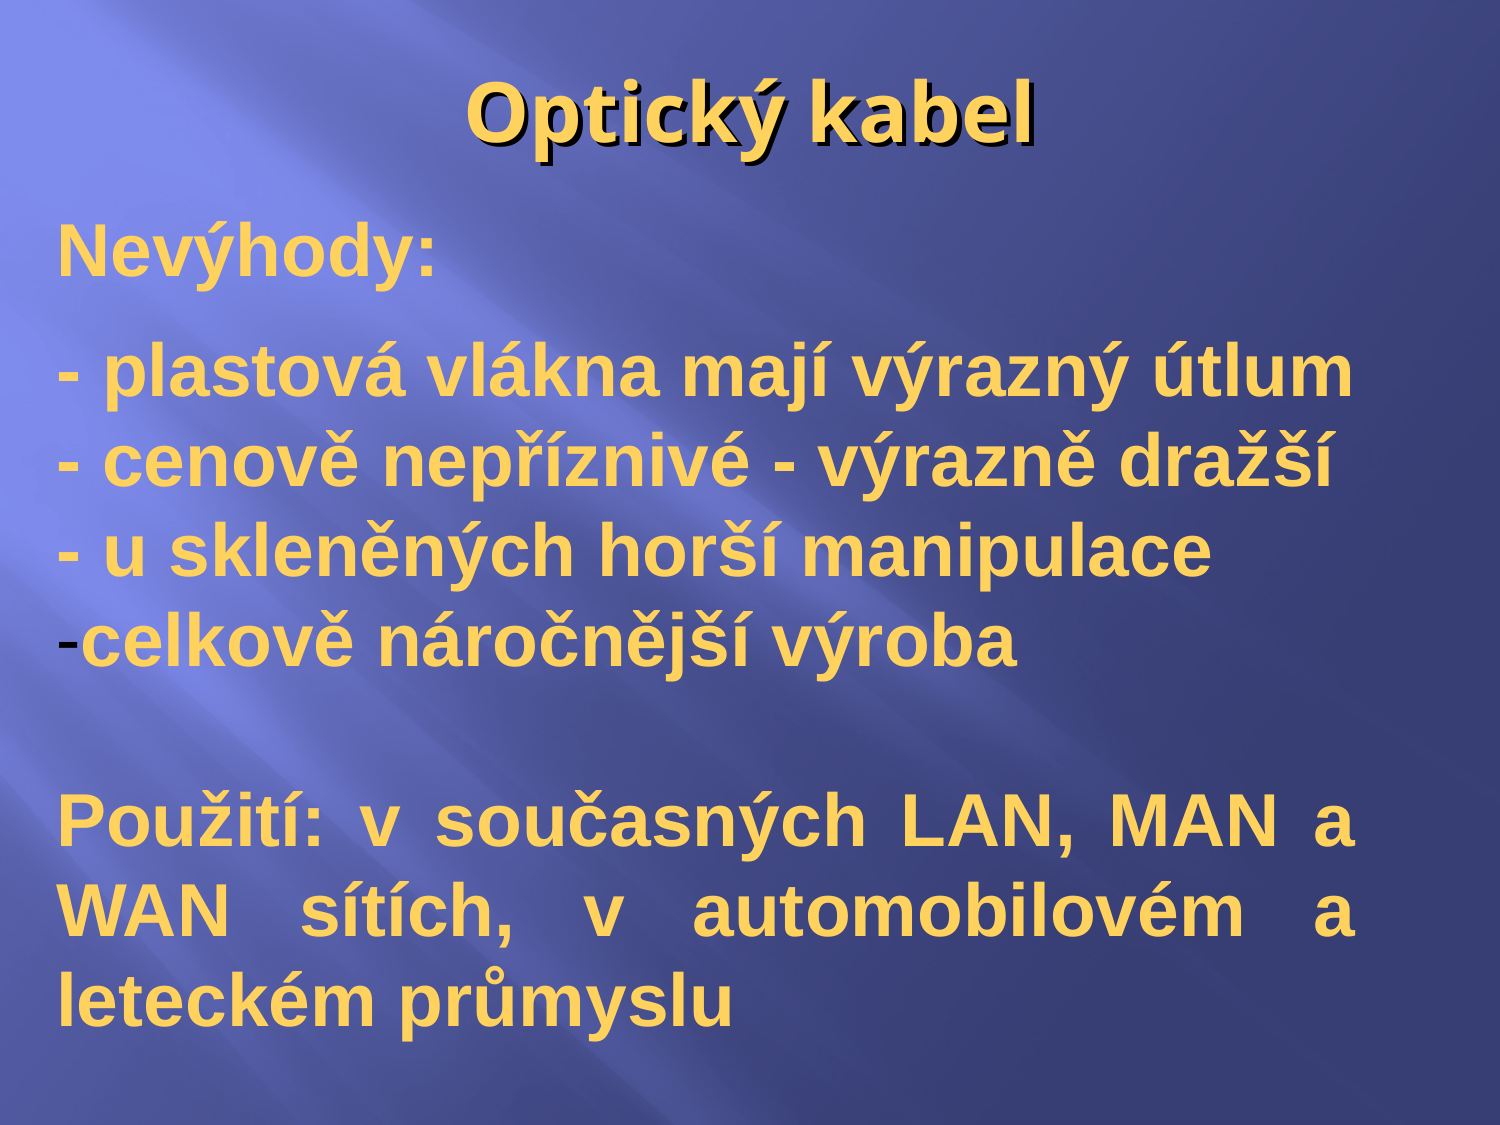

# Optický kabel
Nevýhody:
- plastová vlákna mají výrazný útlum
- cenově nepříznivé - výrazně dražší
- u skleněných horší manipulace
celkově náročnější výroba
Použití: v současných LAN, MAN a WAN sítích, v automobilovém a leteckém průmyslu